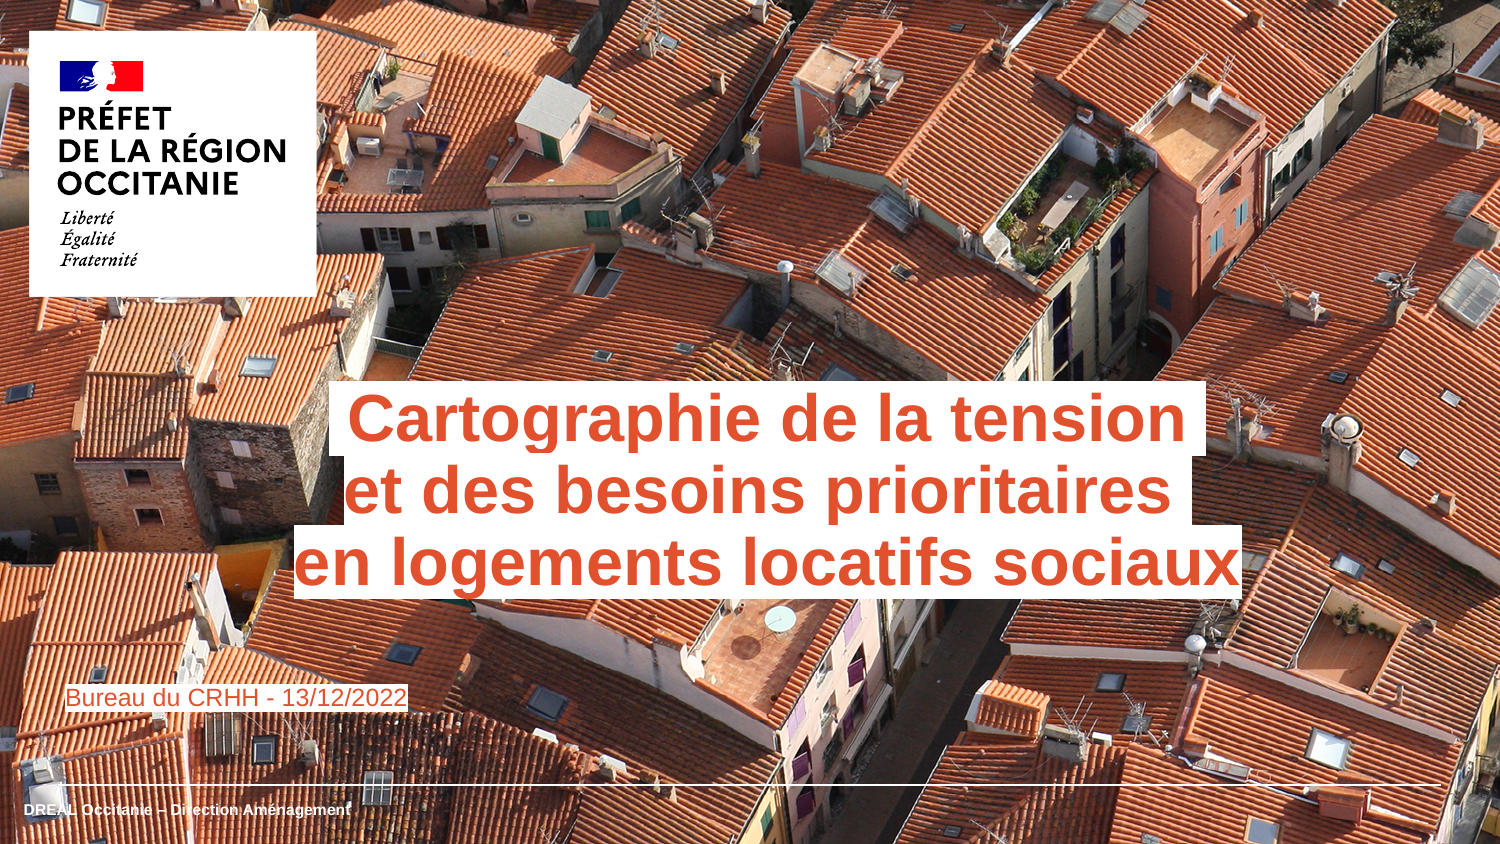

#
 Cartographie de la tension
et des besoins prioritaires
en logements locatifs sociaux
Bureau du CRHH - 13/12/2022
DREAL Occitanie – Direction Aménagement